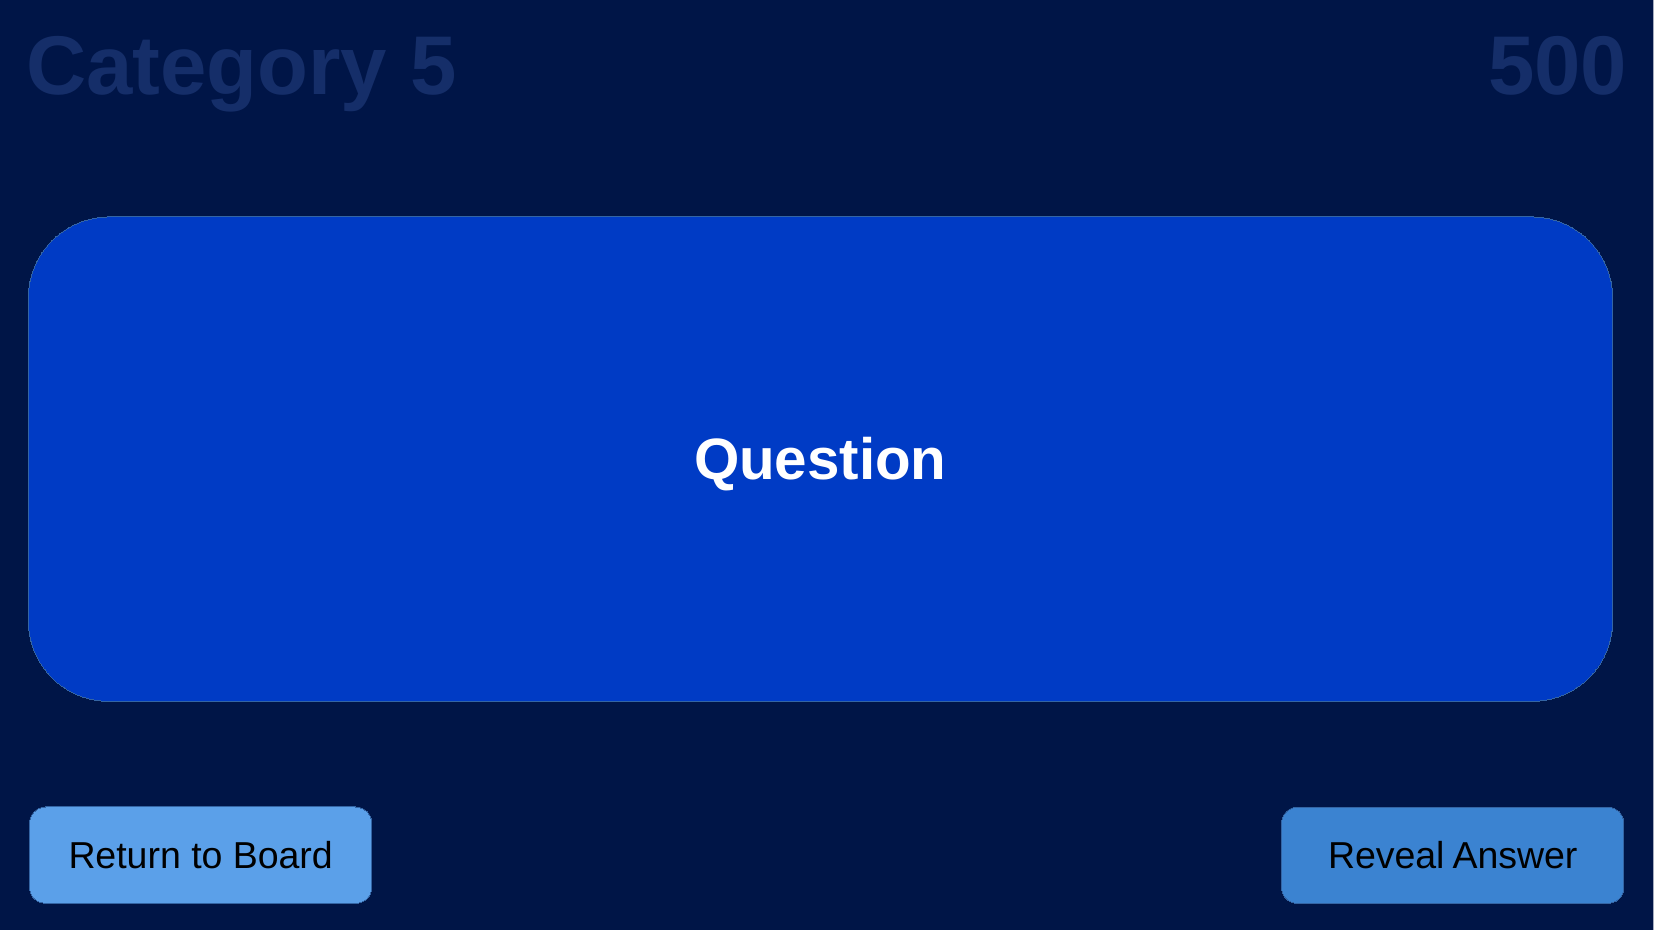

Category 5
500
Question
Return to Board
Reveal Answer